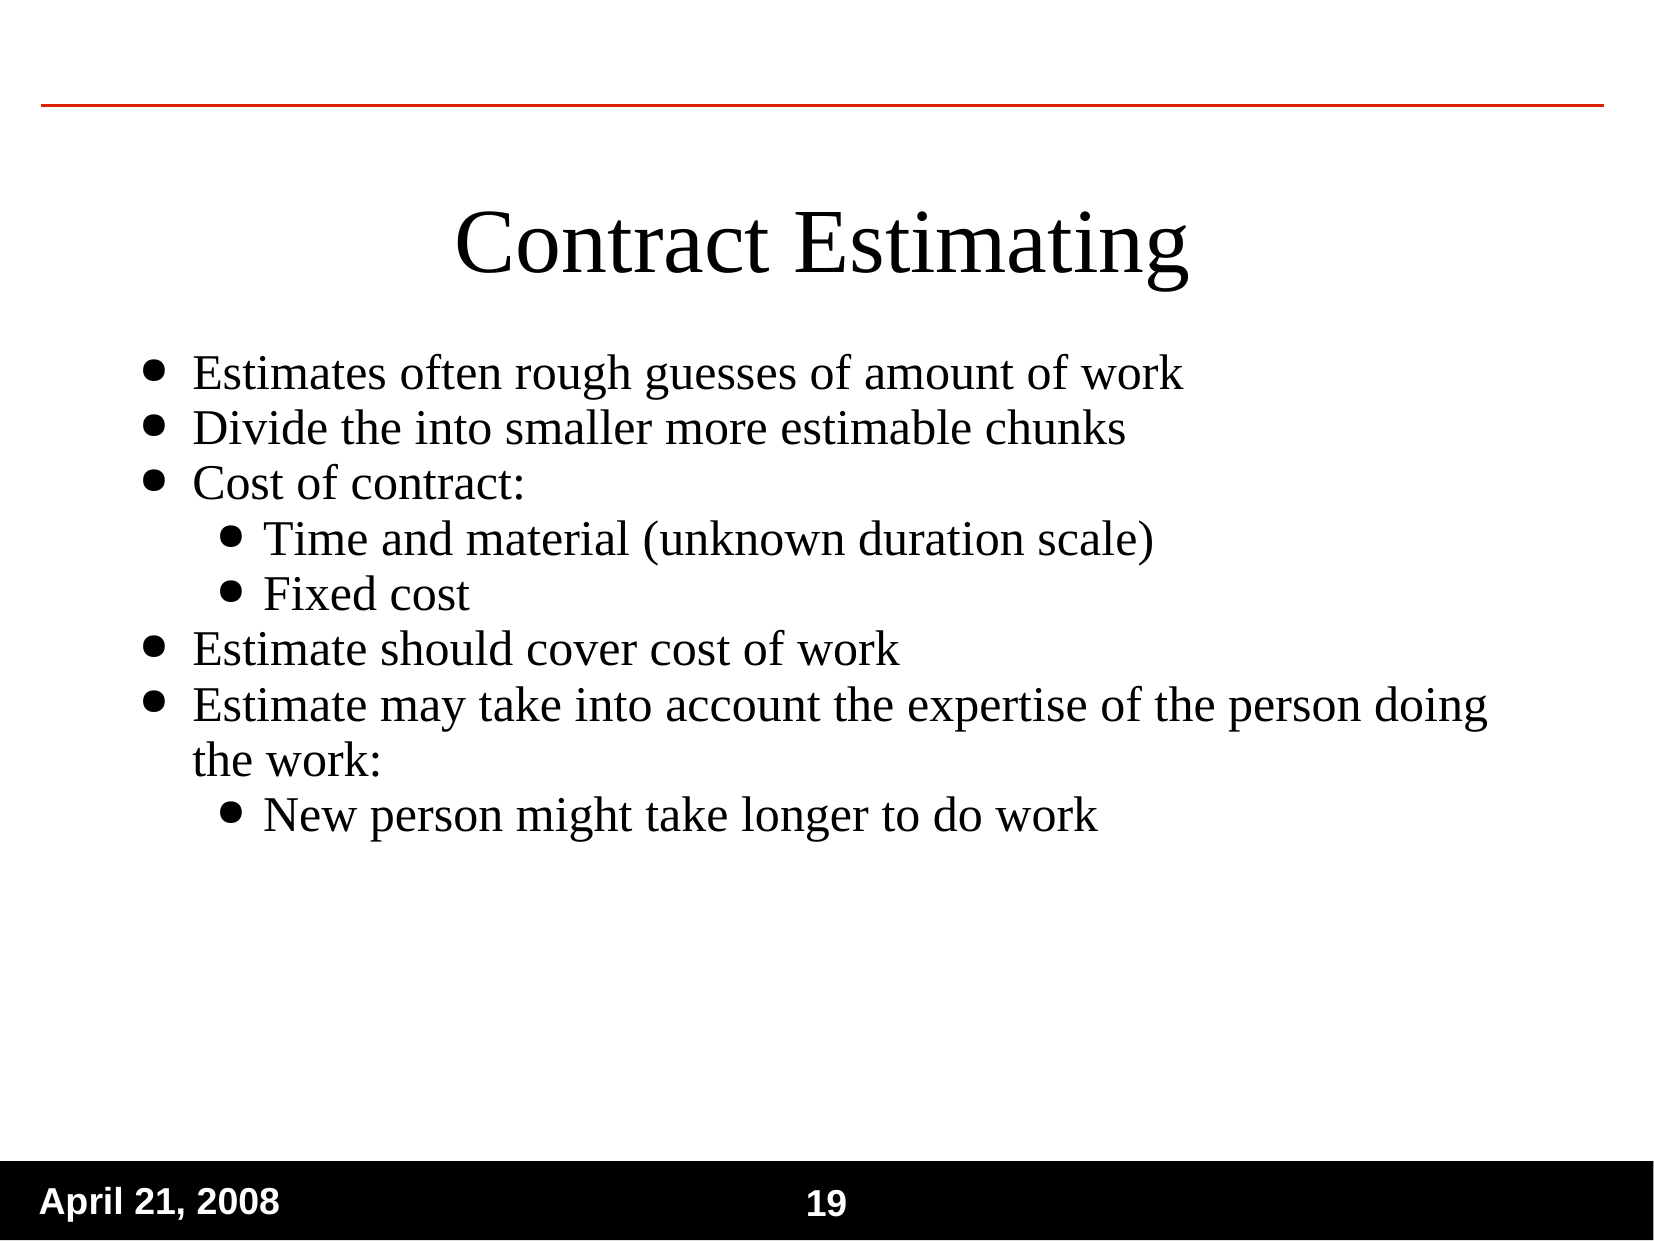

# Contract Estimating
Estimates often rough guesses of amount of work
Divide the into smaller more estimable chunks
Cost of contract:
Time and material (unknown duration scale)
Fixed cost
Estimate should cover cost of work
Estimate may take into account the expertise of the person doing the work:
New person might take longer to do work